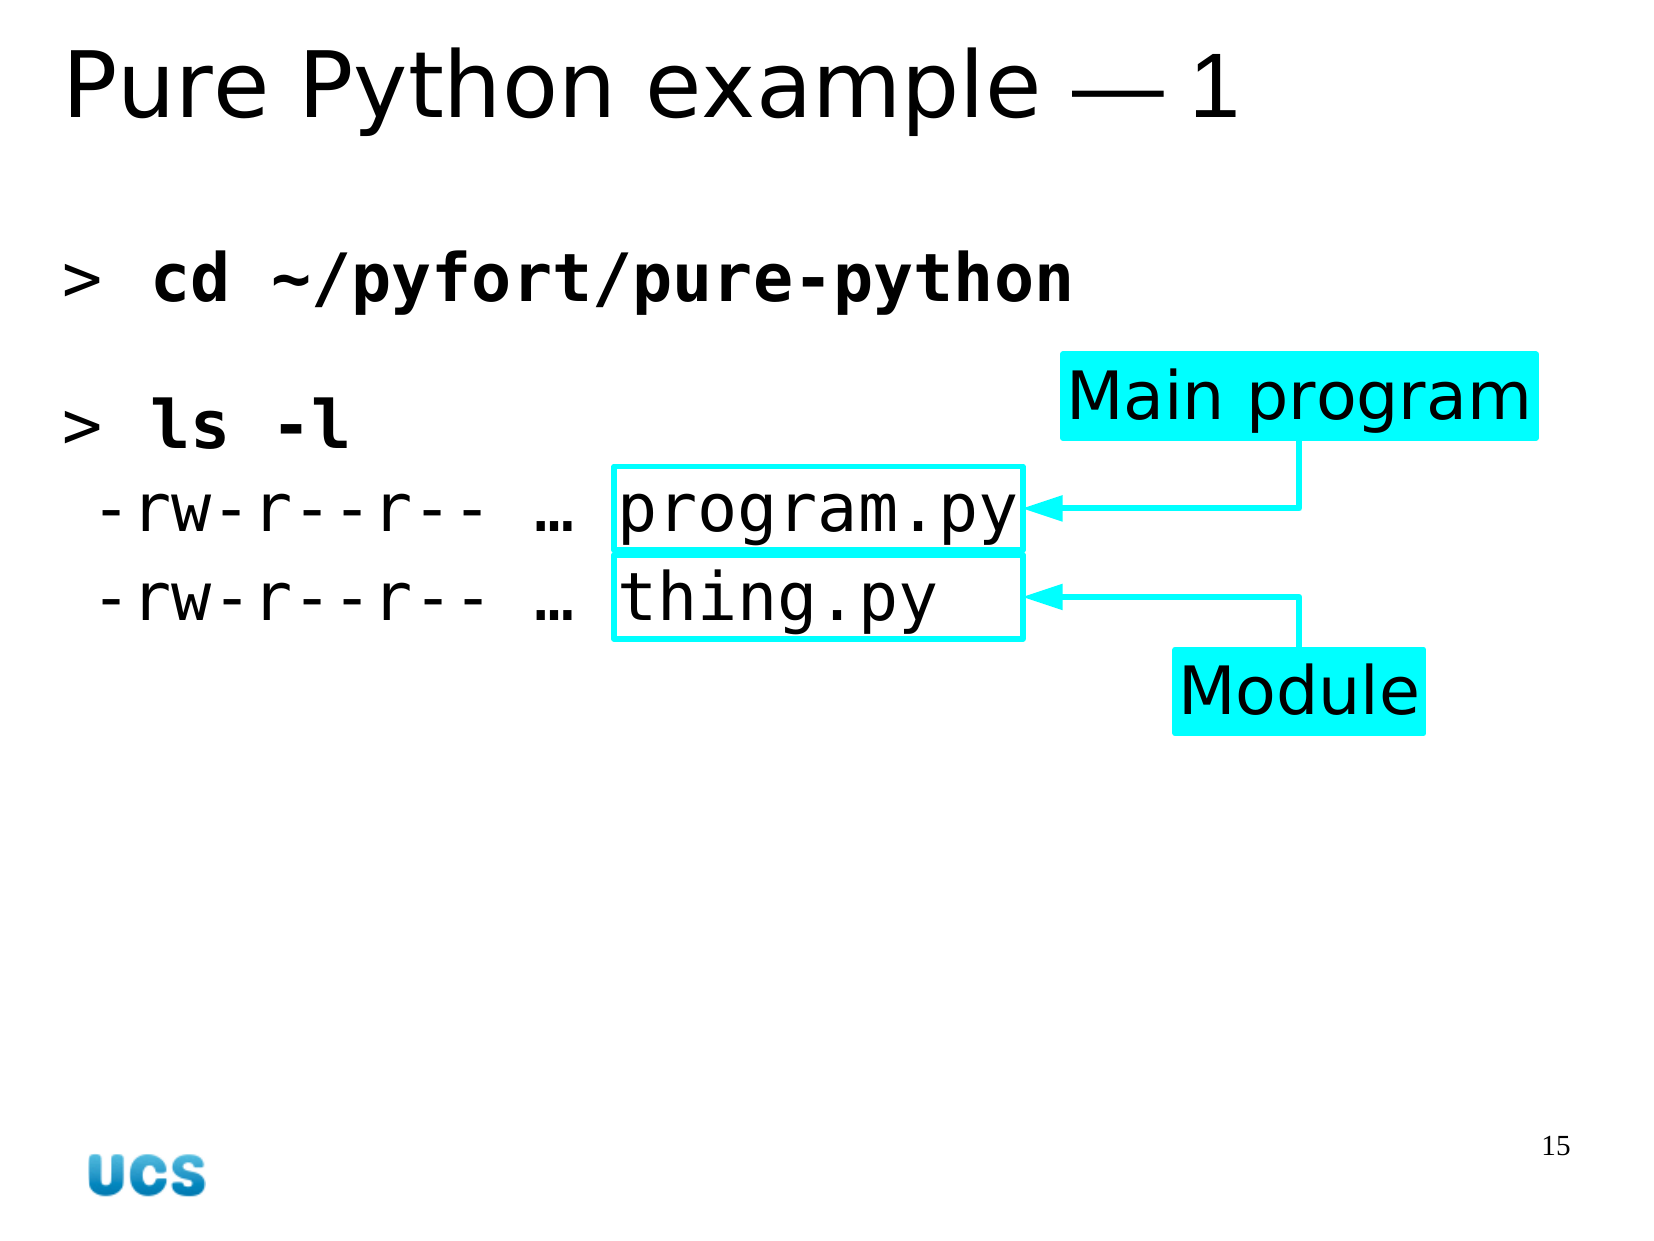

Pure Python example — 1
>
cd ~/pyfort/pure-python
Main program
>
ls -l
-rw-r--r-- …
program.py
-rw-r--r-- …
thing.py
Module
15